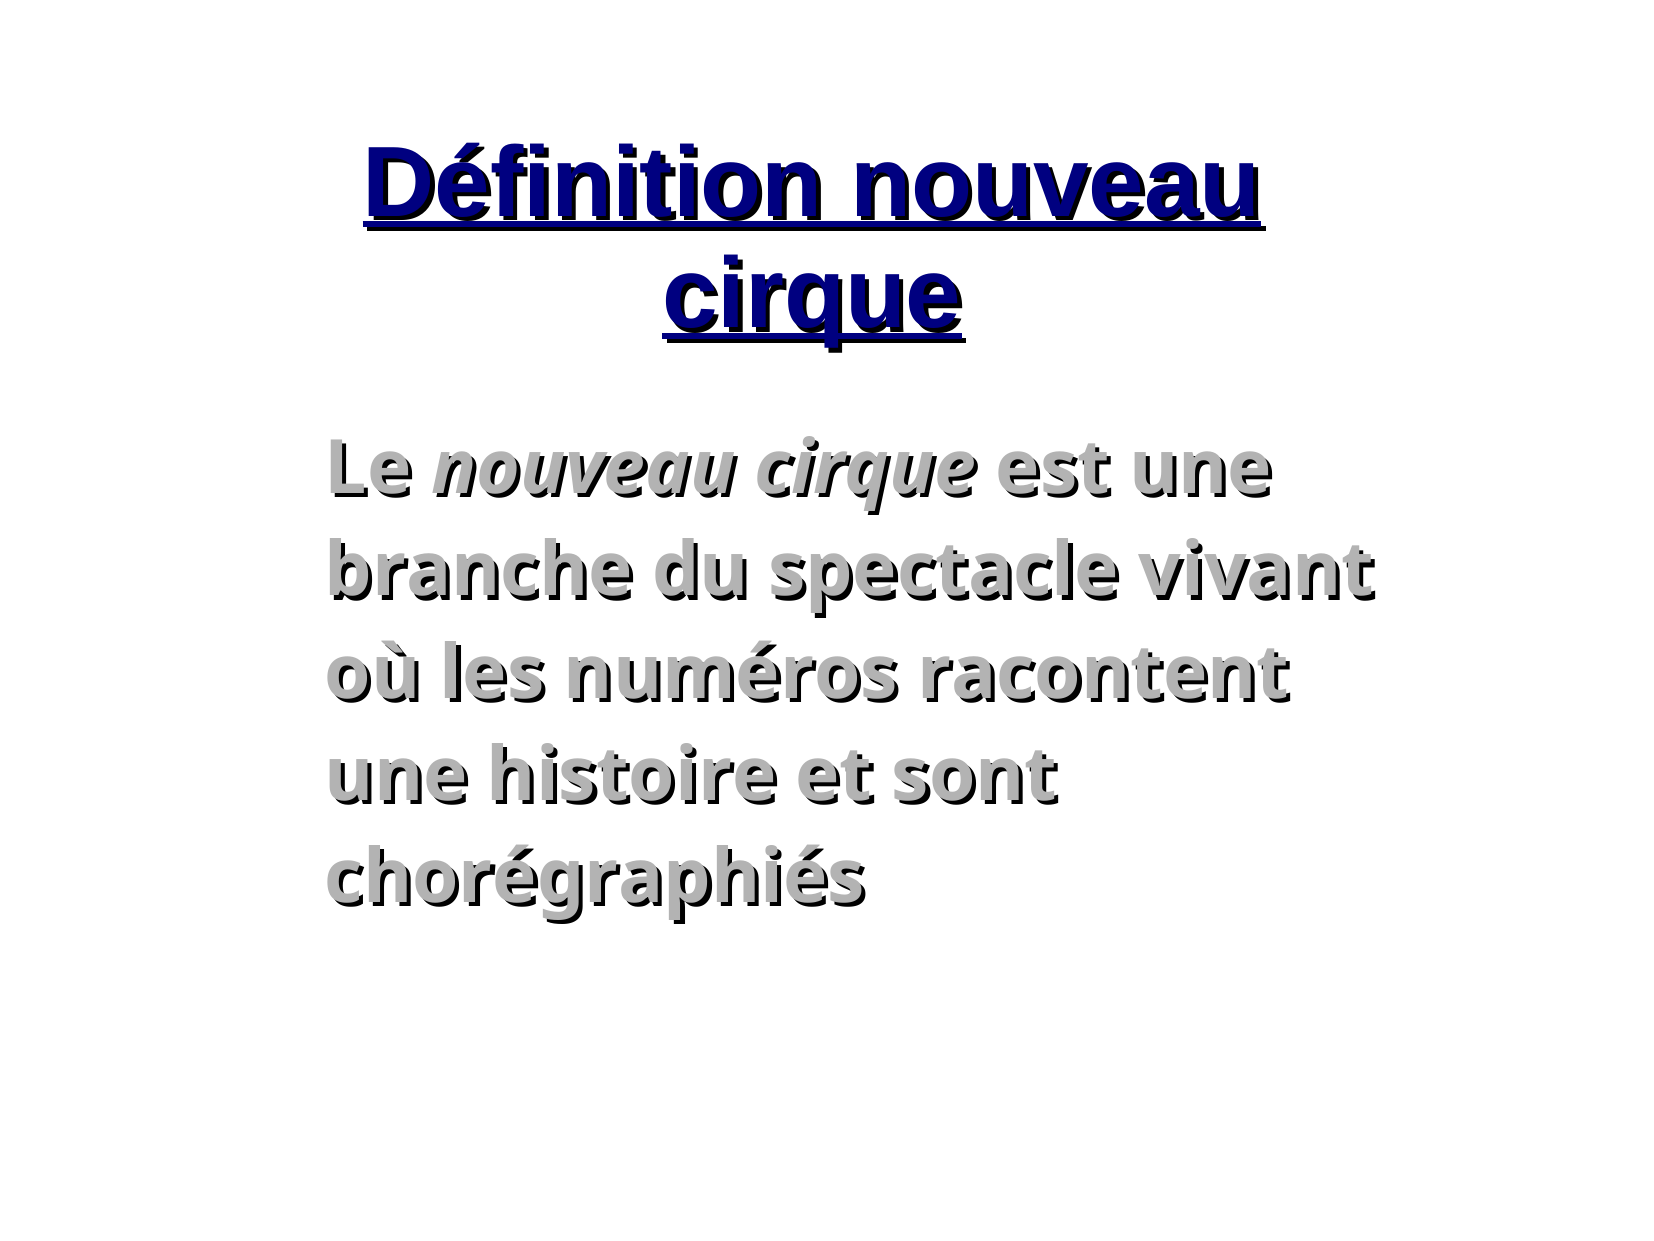

Définition nouveau cirque
Le nouveau cirque est une branche du spectacle vivant où les numéros racontent une histoire et sont chorégraphiés